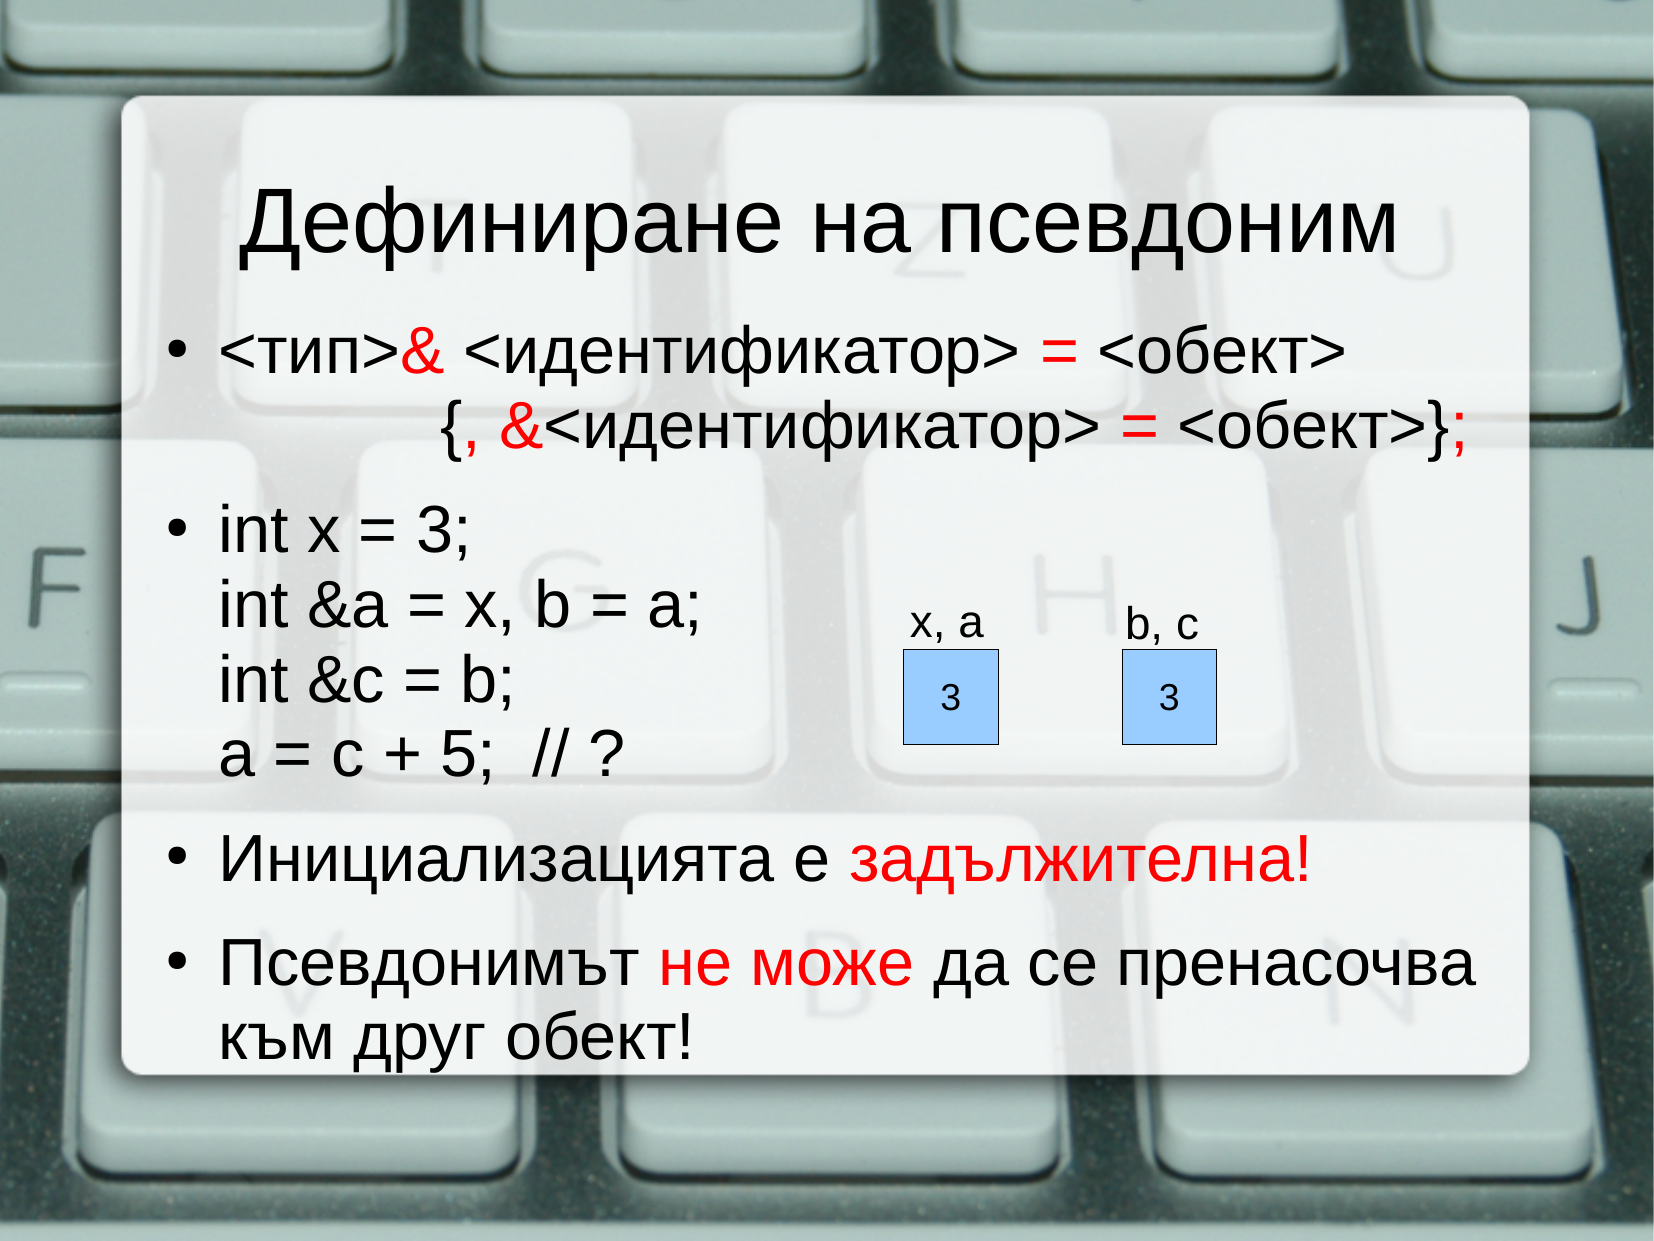

# Дефиниране на псевдоним
<тип>& <идентификатор> = <обект>
			{, &<идентификатор> = <обект>};
int x = 3;
int &a = x, b = a;
int &c = b;
a = c + 5; // ?
Инициализацията е задължителна!
Псевдонимът не може да се пренасочва към друг обект!
x, a
b, c
3
3